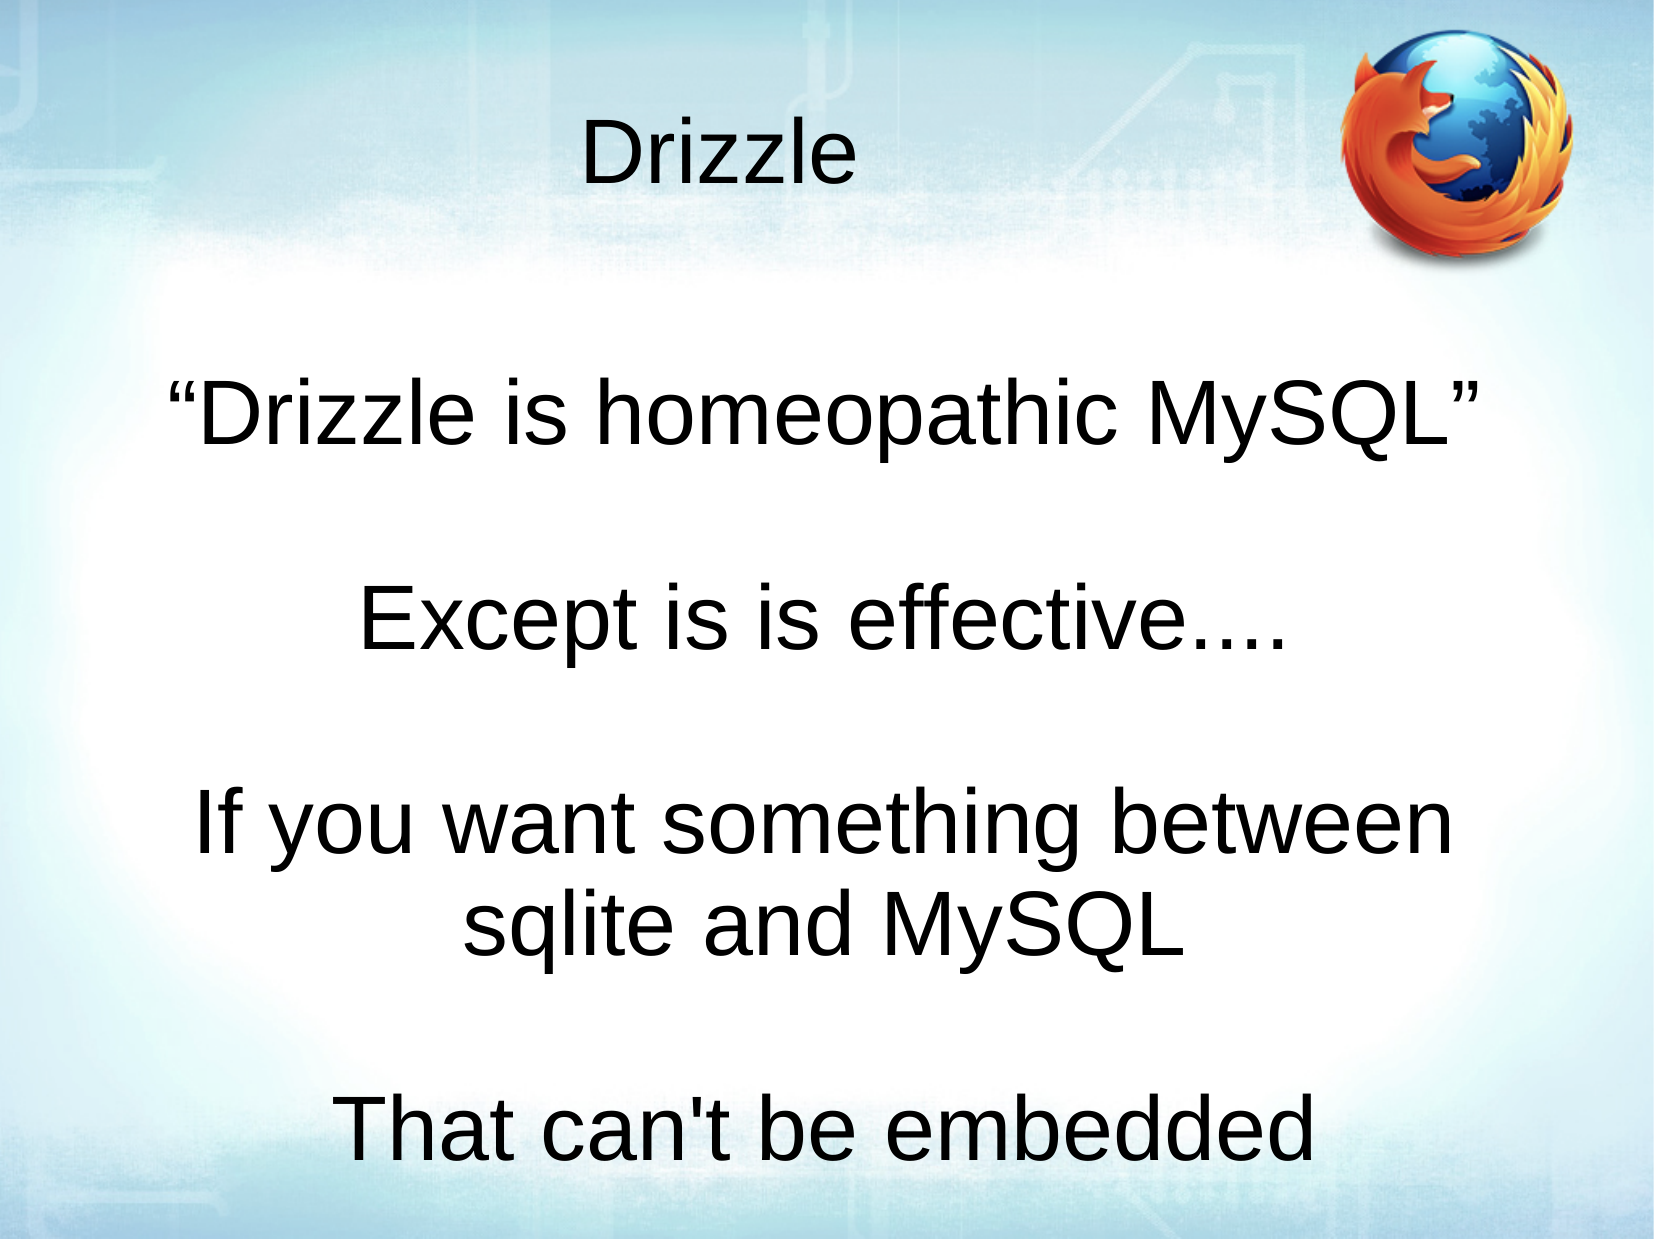

# Drizzle
“Drizzle is homeopathic MySQL”
Except is is effective....
If you want something between sqlite and MySQL
That can't be embedded